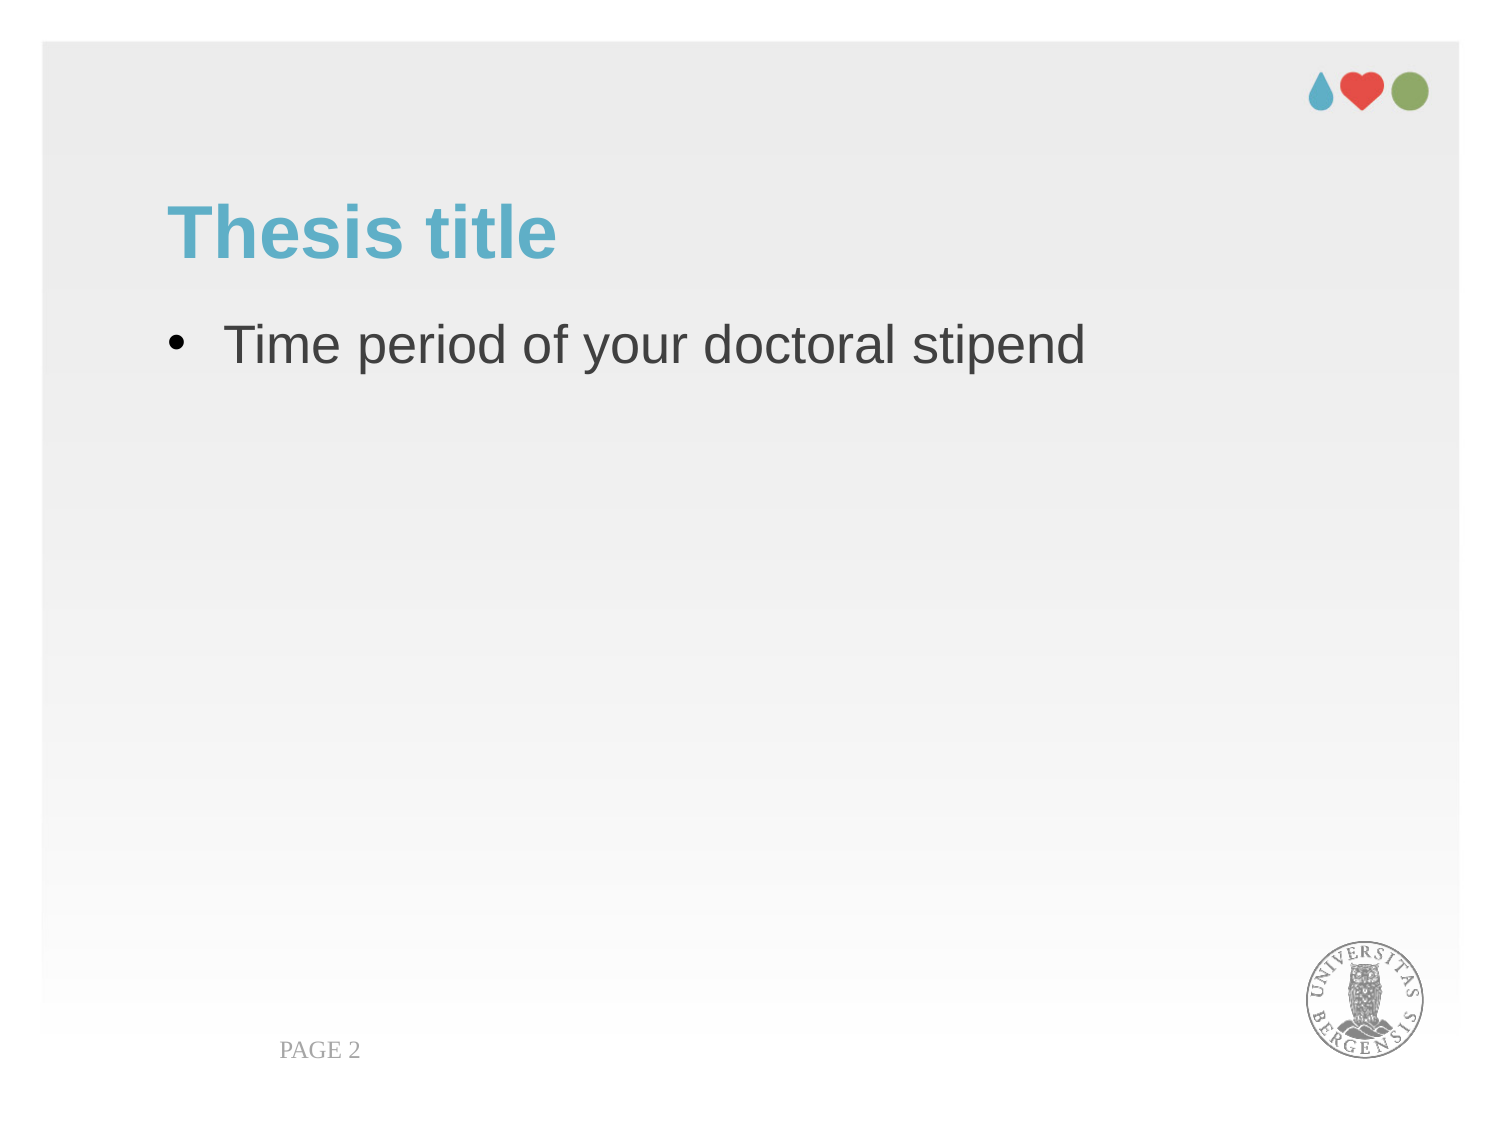

# Thesis title
Time period of your doctoral stipend
PAGE